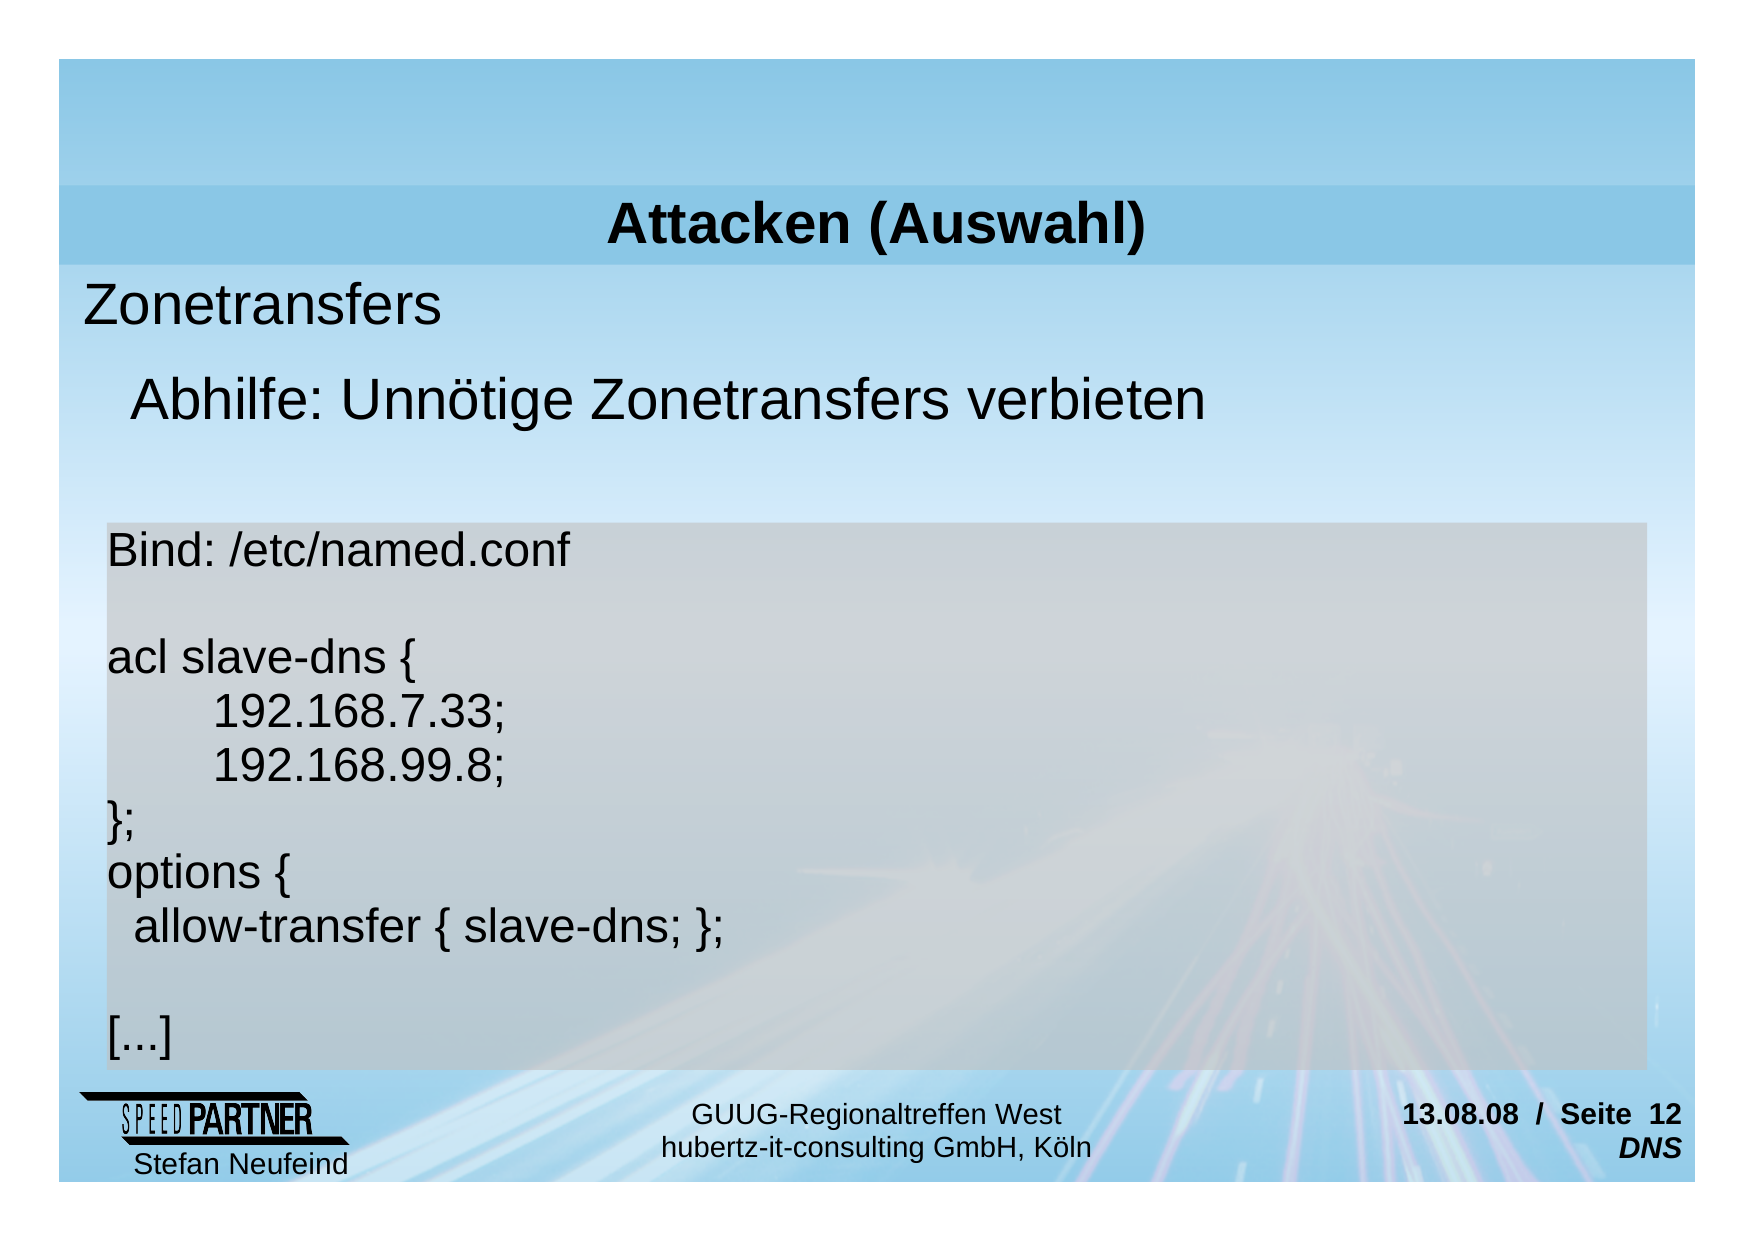

# Attacken (Auswahl)
Zonetransfers
Abhilfe: Unnötige Zonetransfers verbieten
Bind: /etc/named.conf
acl slave-dns {
 192.168.7.33;
 192.168.99.8;
};
options {
 allow-transfer { slave-dns; };
[...]